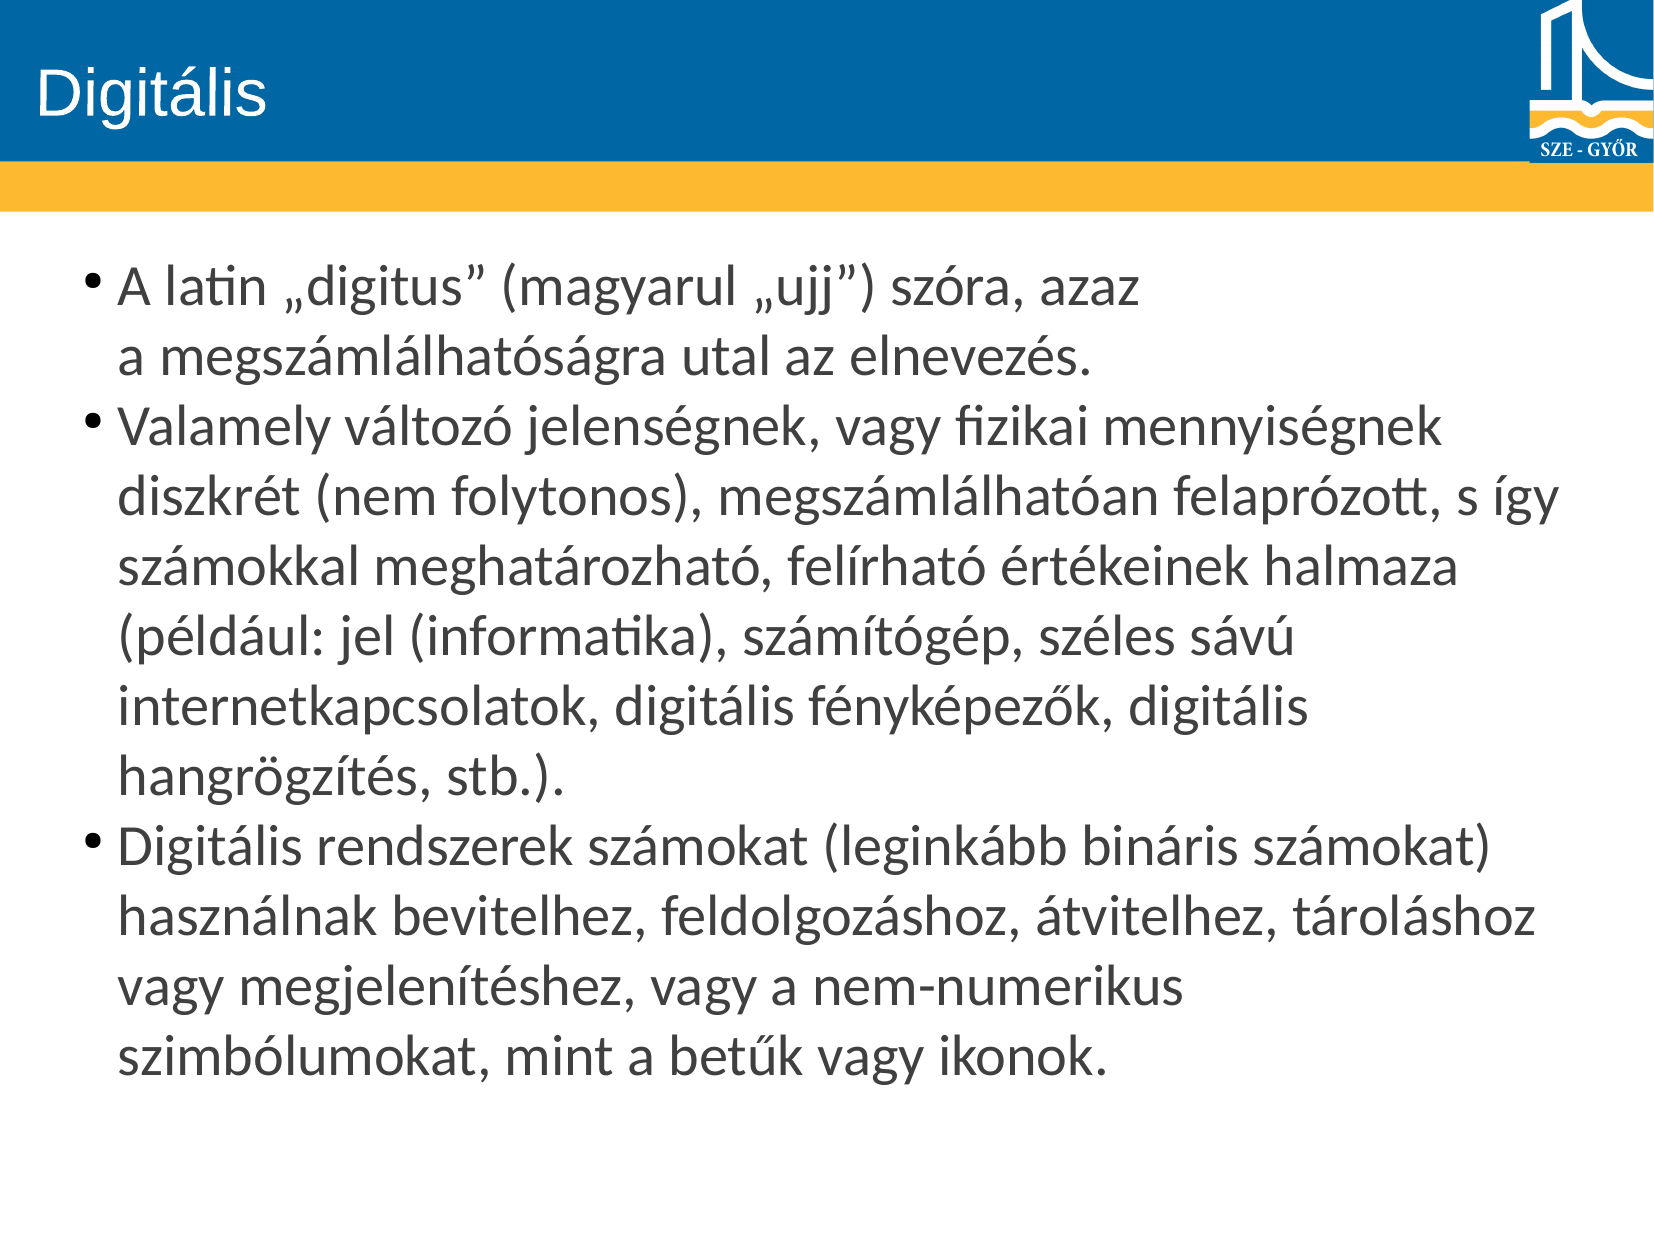

Digitális
A latin „digitus” (magyarul „ujj”) szóra, azaz
a megszámlálhatóságra utal az elnevezés.
Valamely változó jelenségnek, vagy fizikai mennyiségnek diszkrét (nem folytonos), megszámlálhatóan felaprózott, s így számokkal meghatározható, felírható értékeinek halmaza (például: jel (informatika), számítógép, széles sávú internetkapcsolatok, digitális fényképezők, digitális hangrögzítés, stb.).
Digitális rendszerek számokat (leginkább bináris számokat) használnak bevitelhez, feldolgozáshoz, átvitelhez, tároláshoz vagy megjelenítéshez, vagy a nem-numerikus szimbólumokat, mint a betűk vagy ikonok.